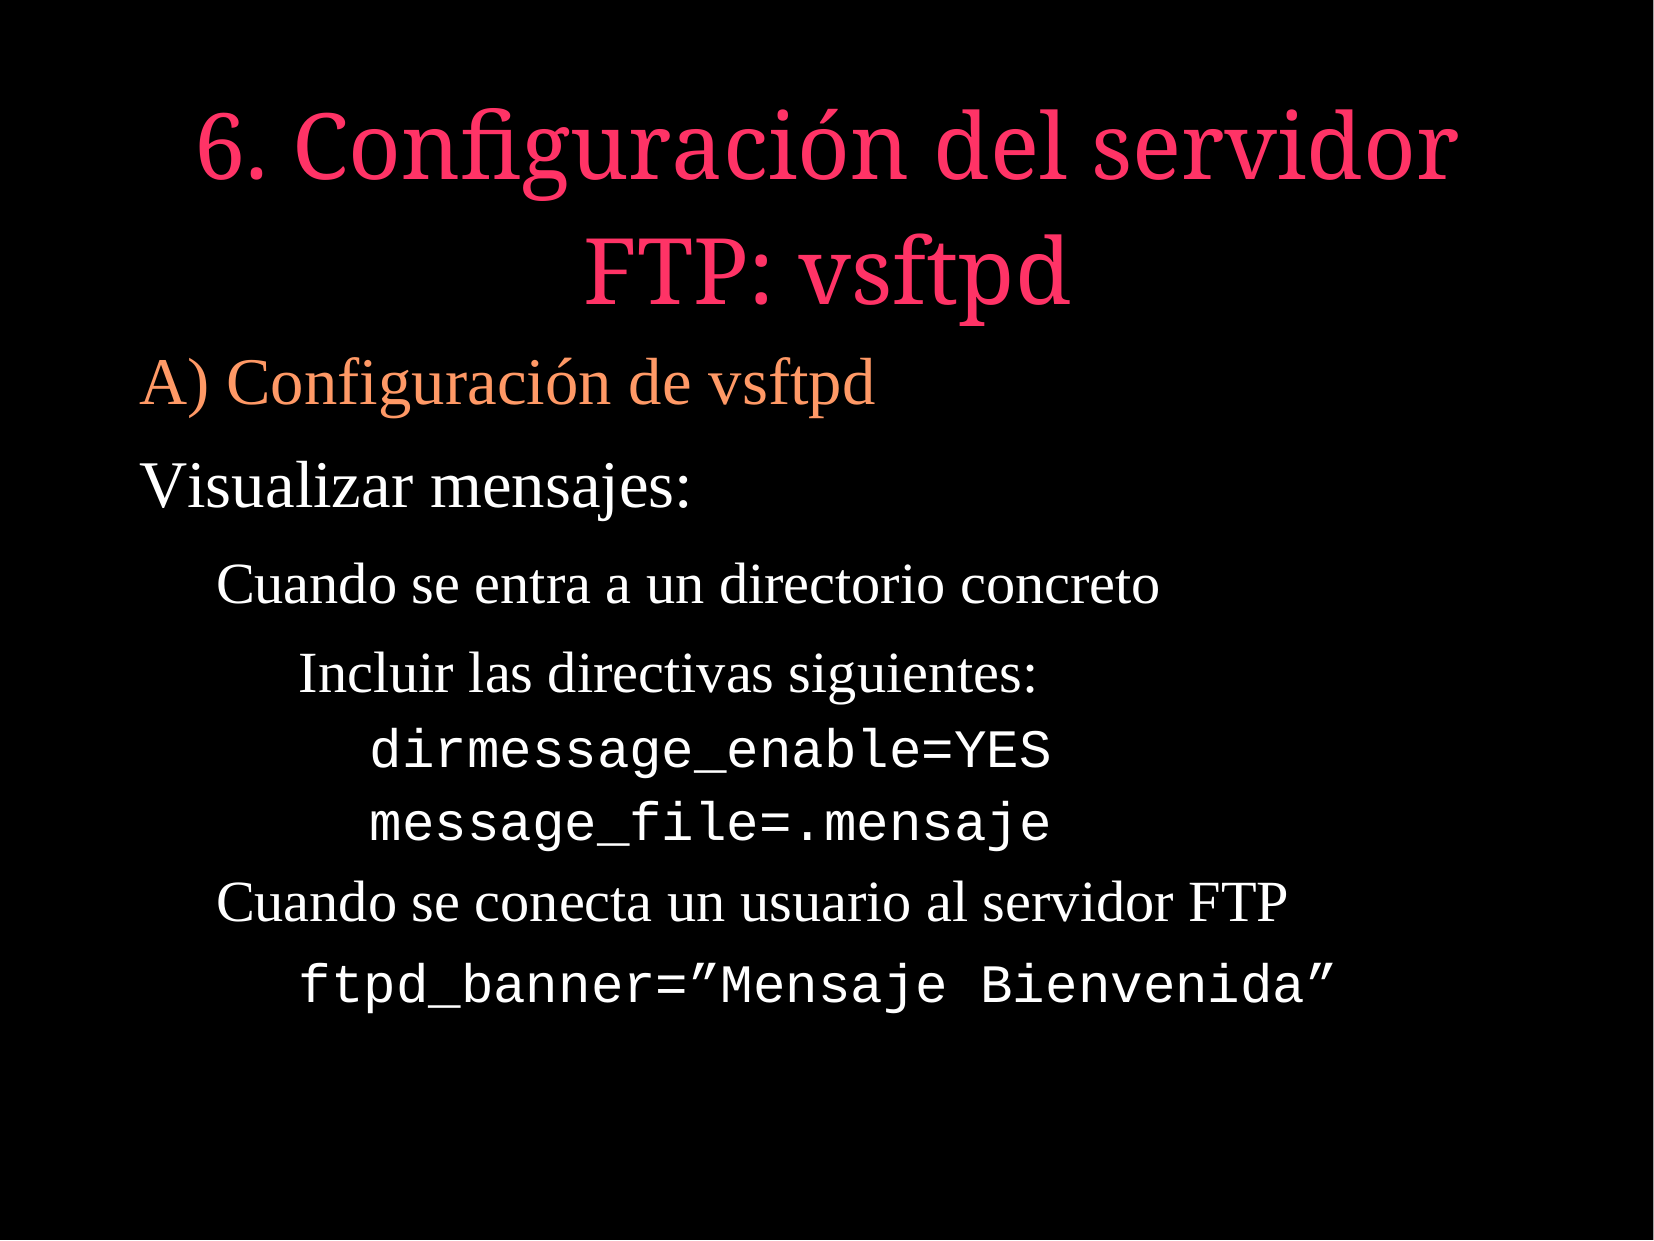

# 6. Configuración del servidor FTP: vsftpd
A) Configuración de vsftpd
Visualizar mensajes:
Cuando se entra a un directorio concreto
Incluir las directivas siguientes:
dirmessage_enable=YES
message_file=.mensaje
Cuando se conecta un usuario al servidor FTP
ftpd_banner=”Mensaje Bienvenida”